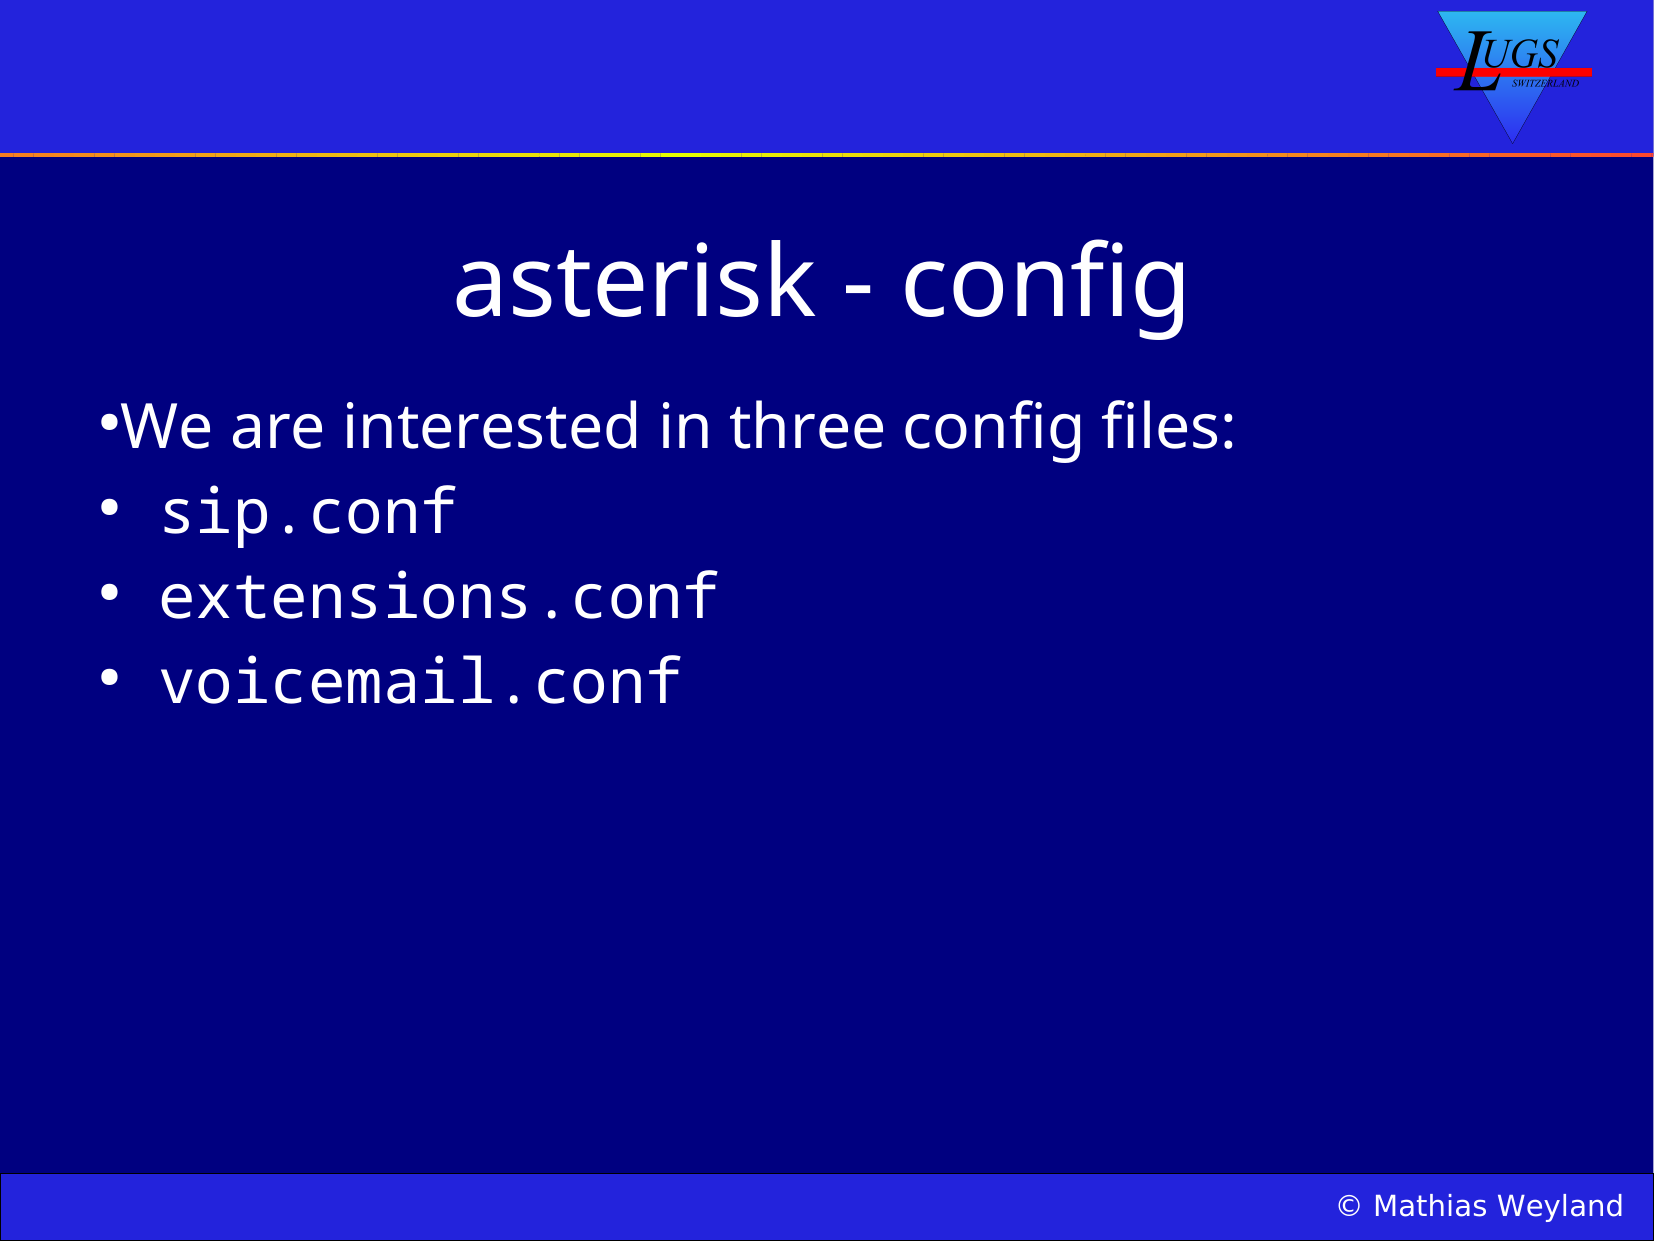

asterisk - config
We are interested in three config files:
 sip.conf
 extensions.conf
 voicemail.conf
© Mathias Weyland